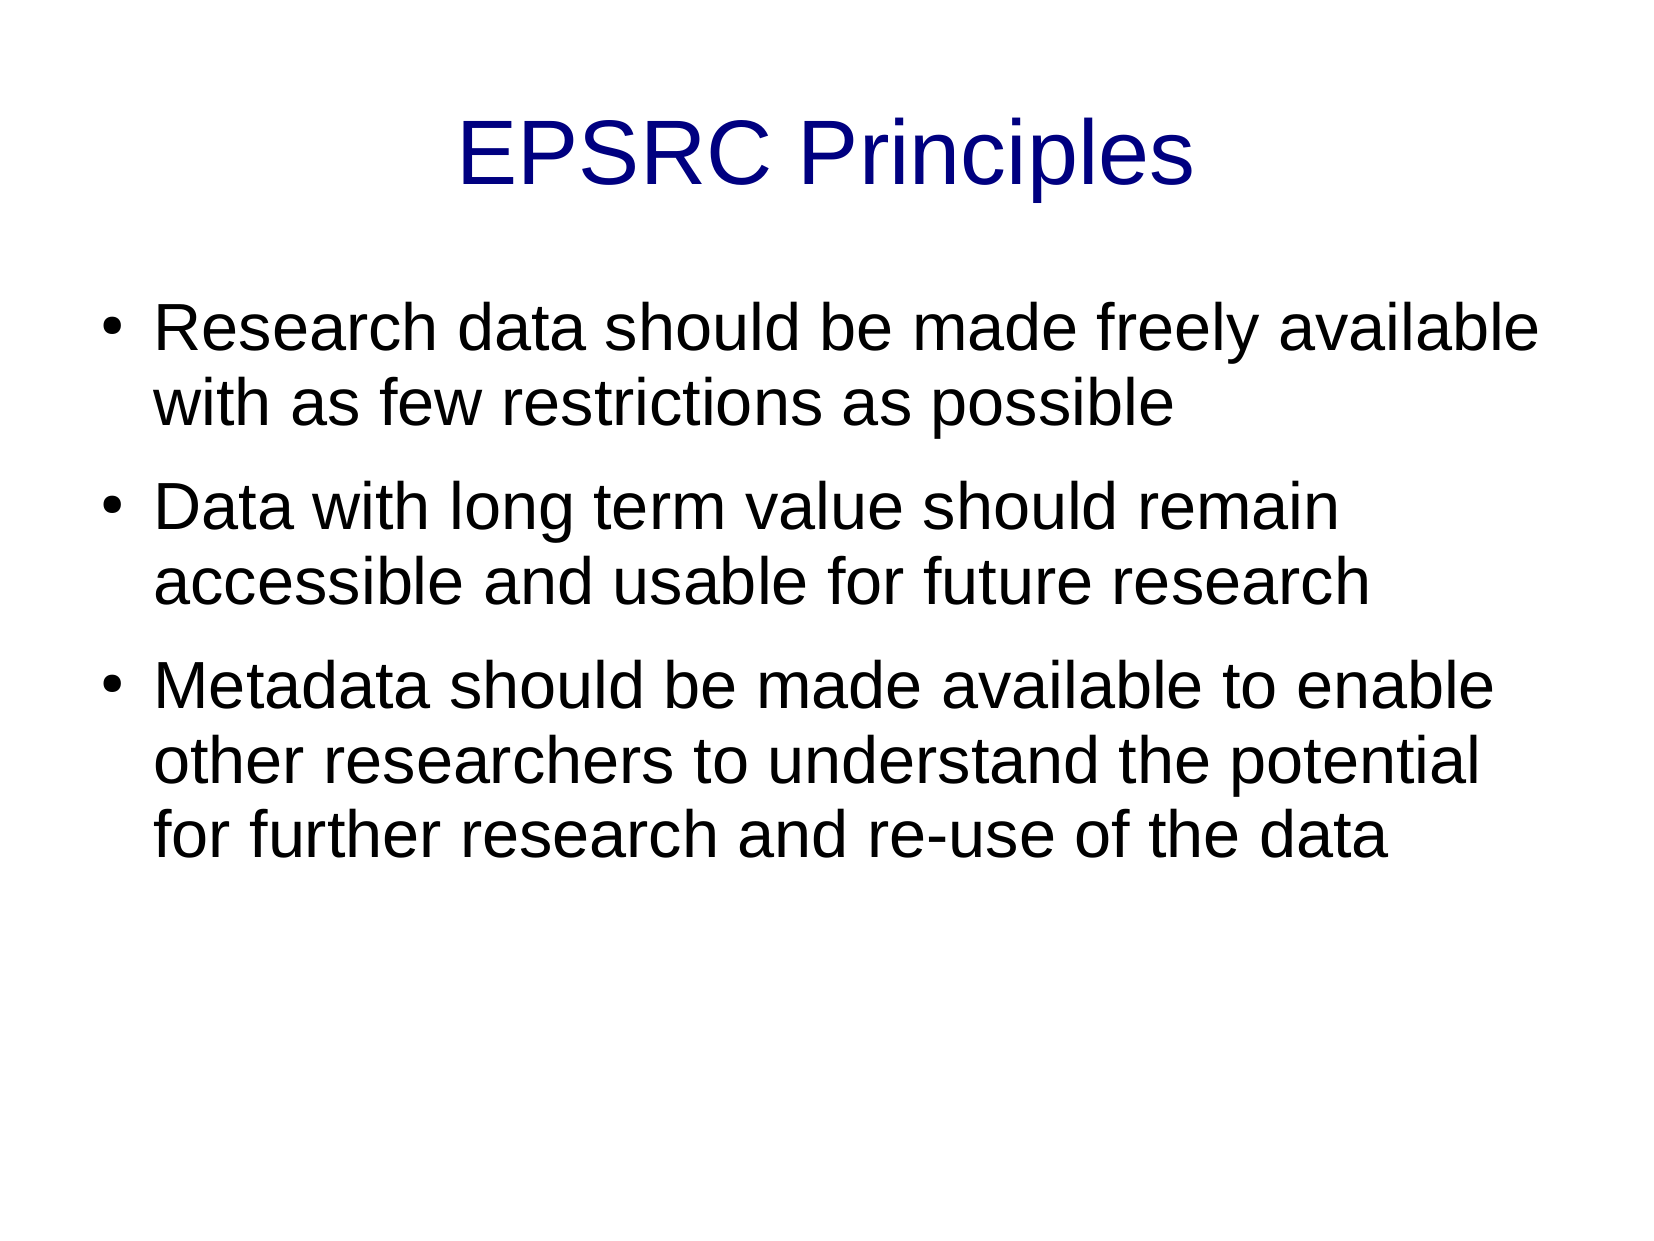

# EPSRC Principles
Research data should be made freely available with as few restrictions as possible
Data with long term value should remain accessible and usable for future research
Metadata should be made available to enable other researchers to understand the potential for further research and re-use of the data